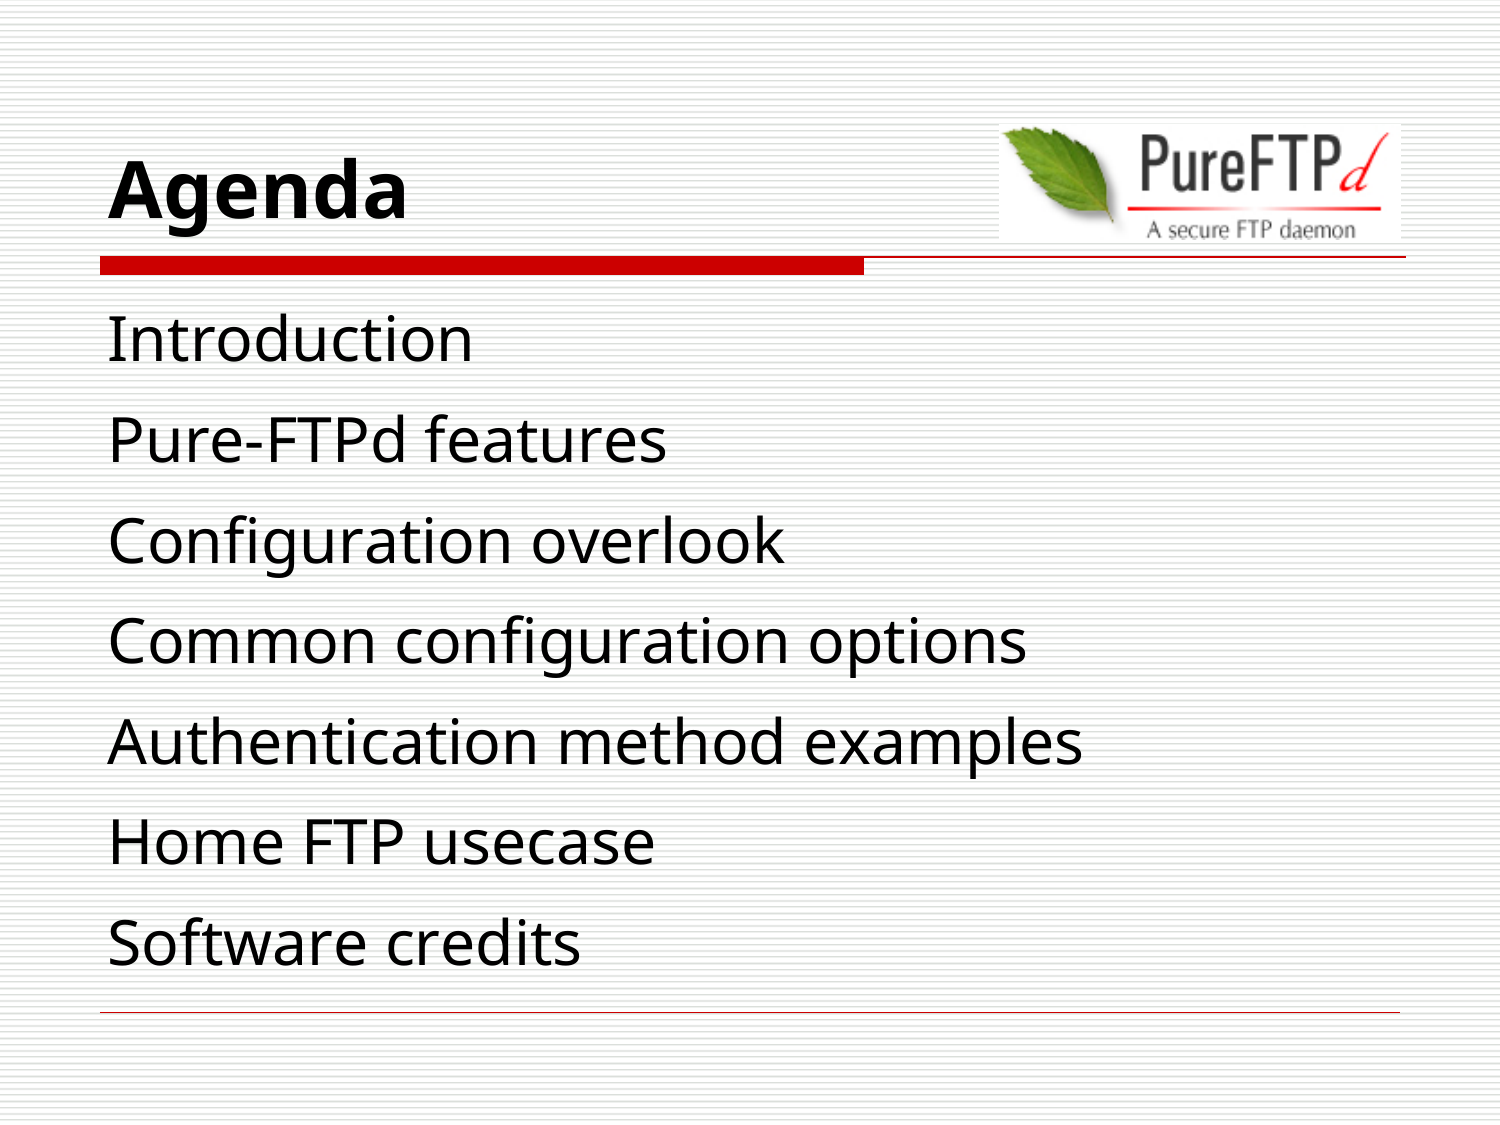

# Agenda
Introduction
Pure-FTPd features
Configuration overlook
Common configuration options
Authentication method examples
Home FTP usecase
Software credits